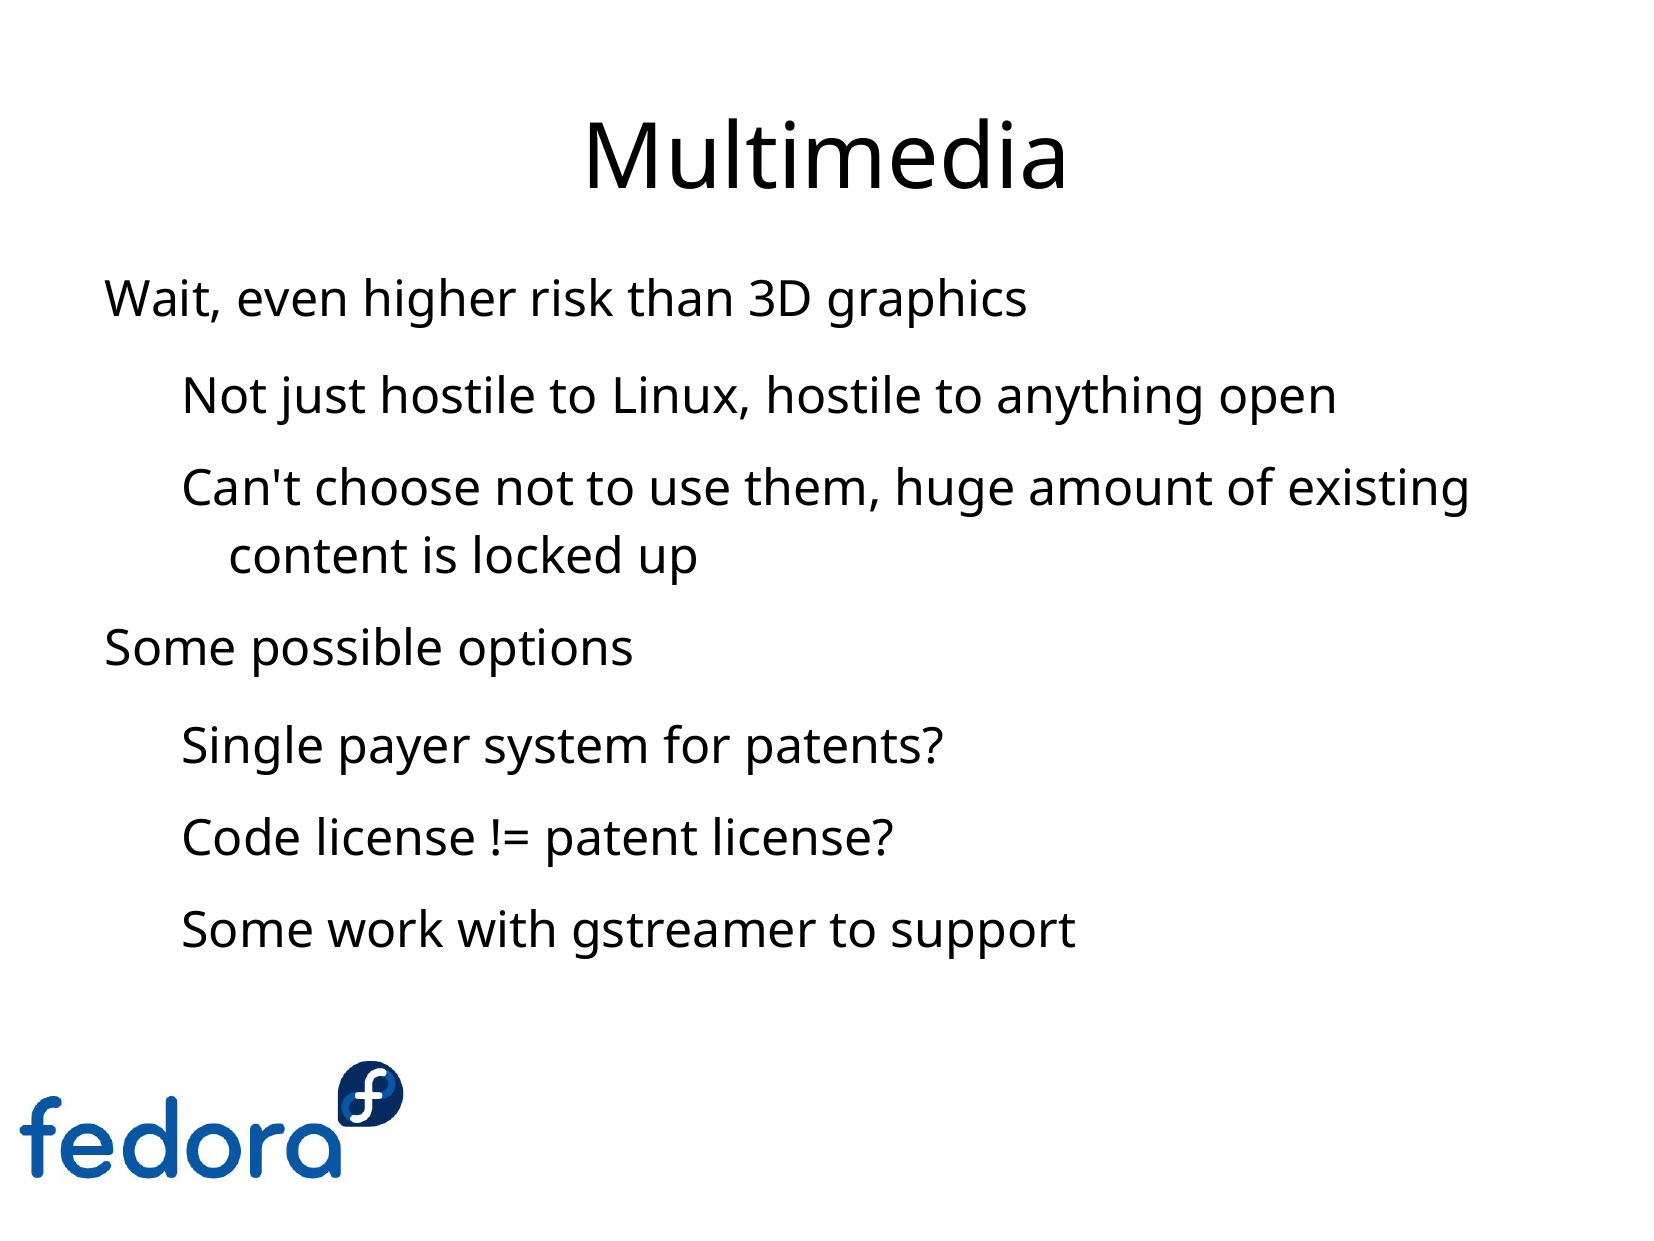

# Multimedia
Wait, even higher risk than 3D graphics
Not just hostile to Linux, hostile to anything open
Can't choose not to use them, huge amount of existing content is locked up
Some possible options
Single payer system for patents?
Code license != patent license?
Some work with gstreamer to support